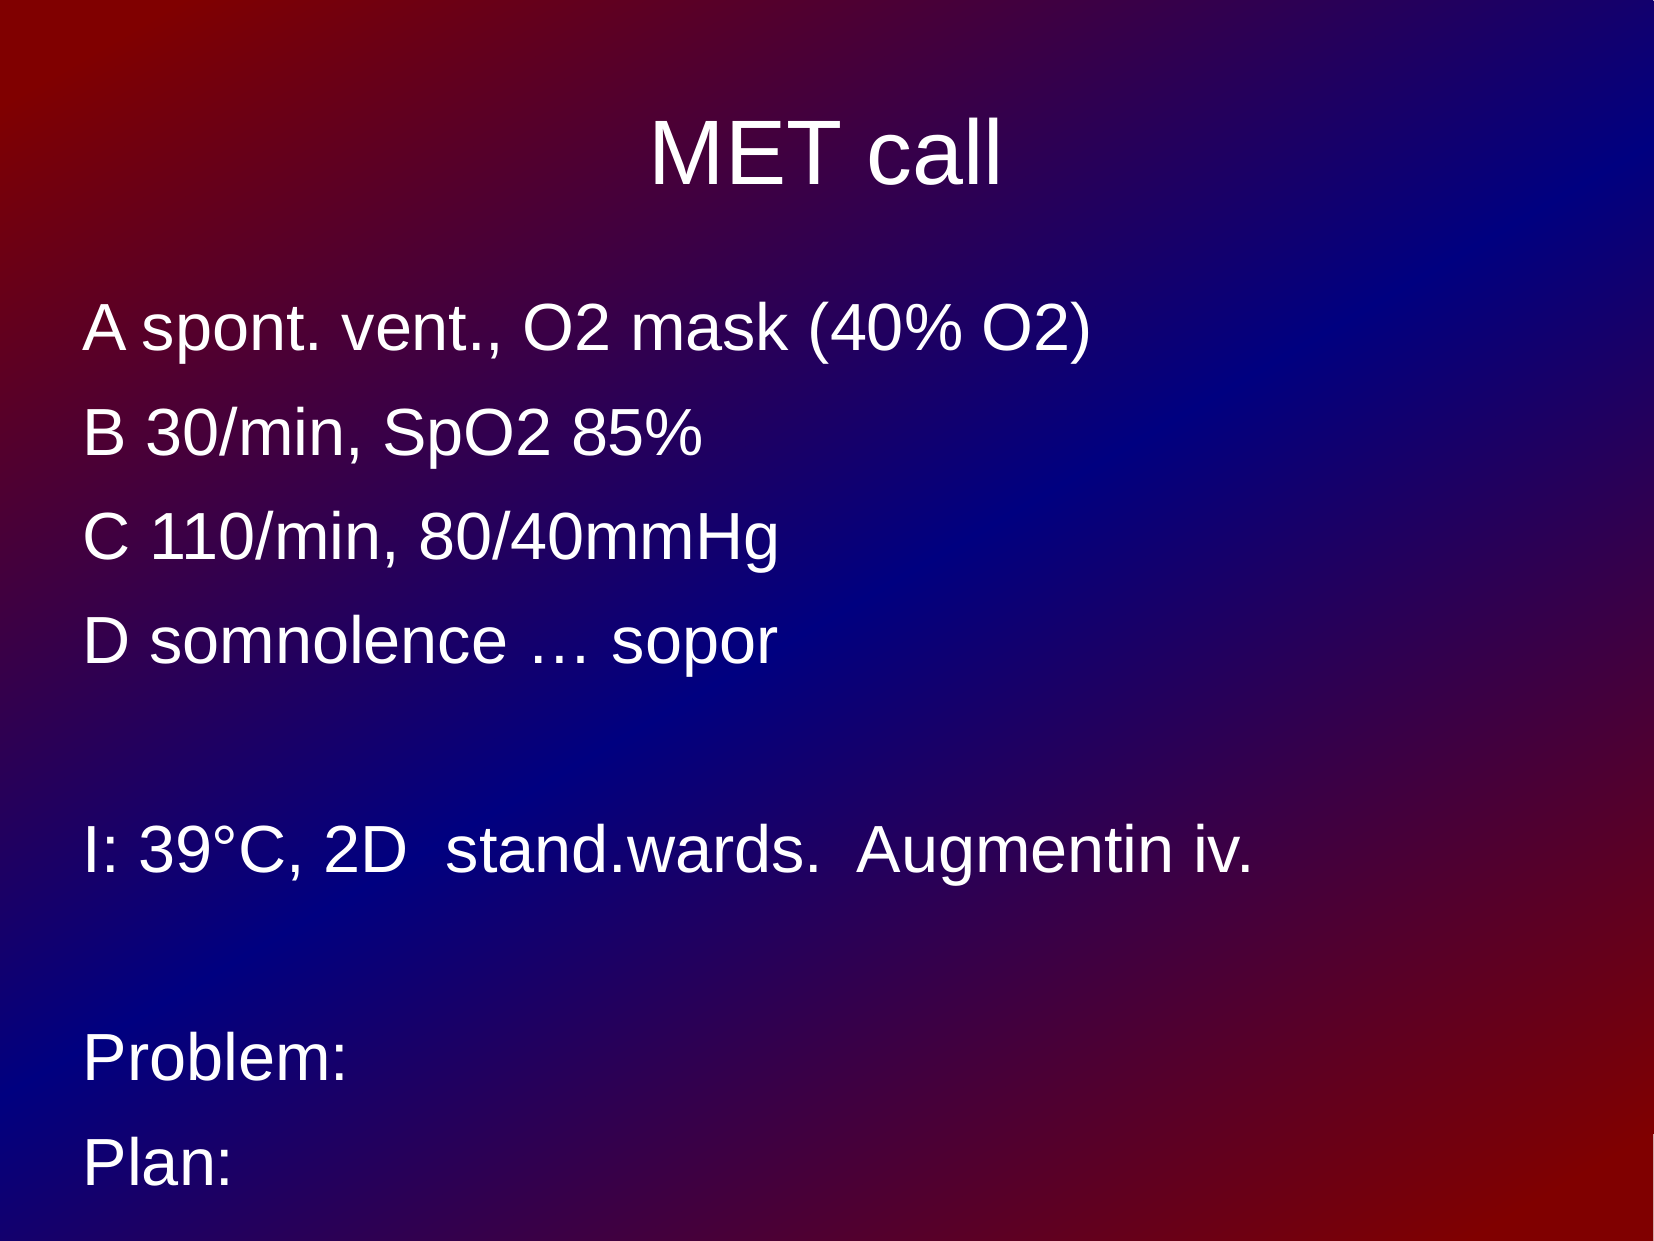

# MET call
A spont. vent., O2 mask (40% O2)
B 30/min, SpO2 85%
C 110/min, 80/40mmHg
D somnolence … sopor
I: 39°C, 2D stand.wards. Augmentin iv.
Problem:
Plan: